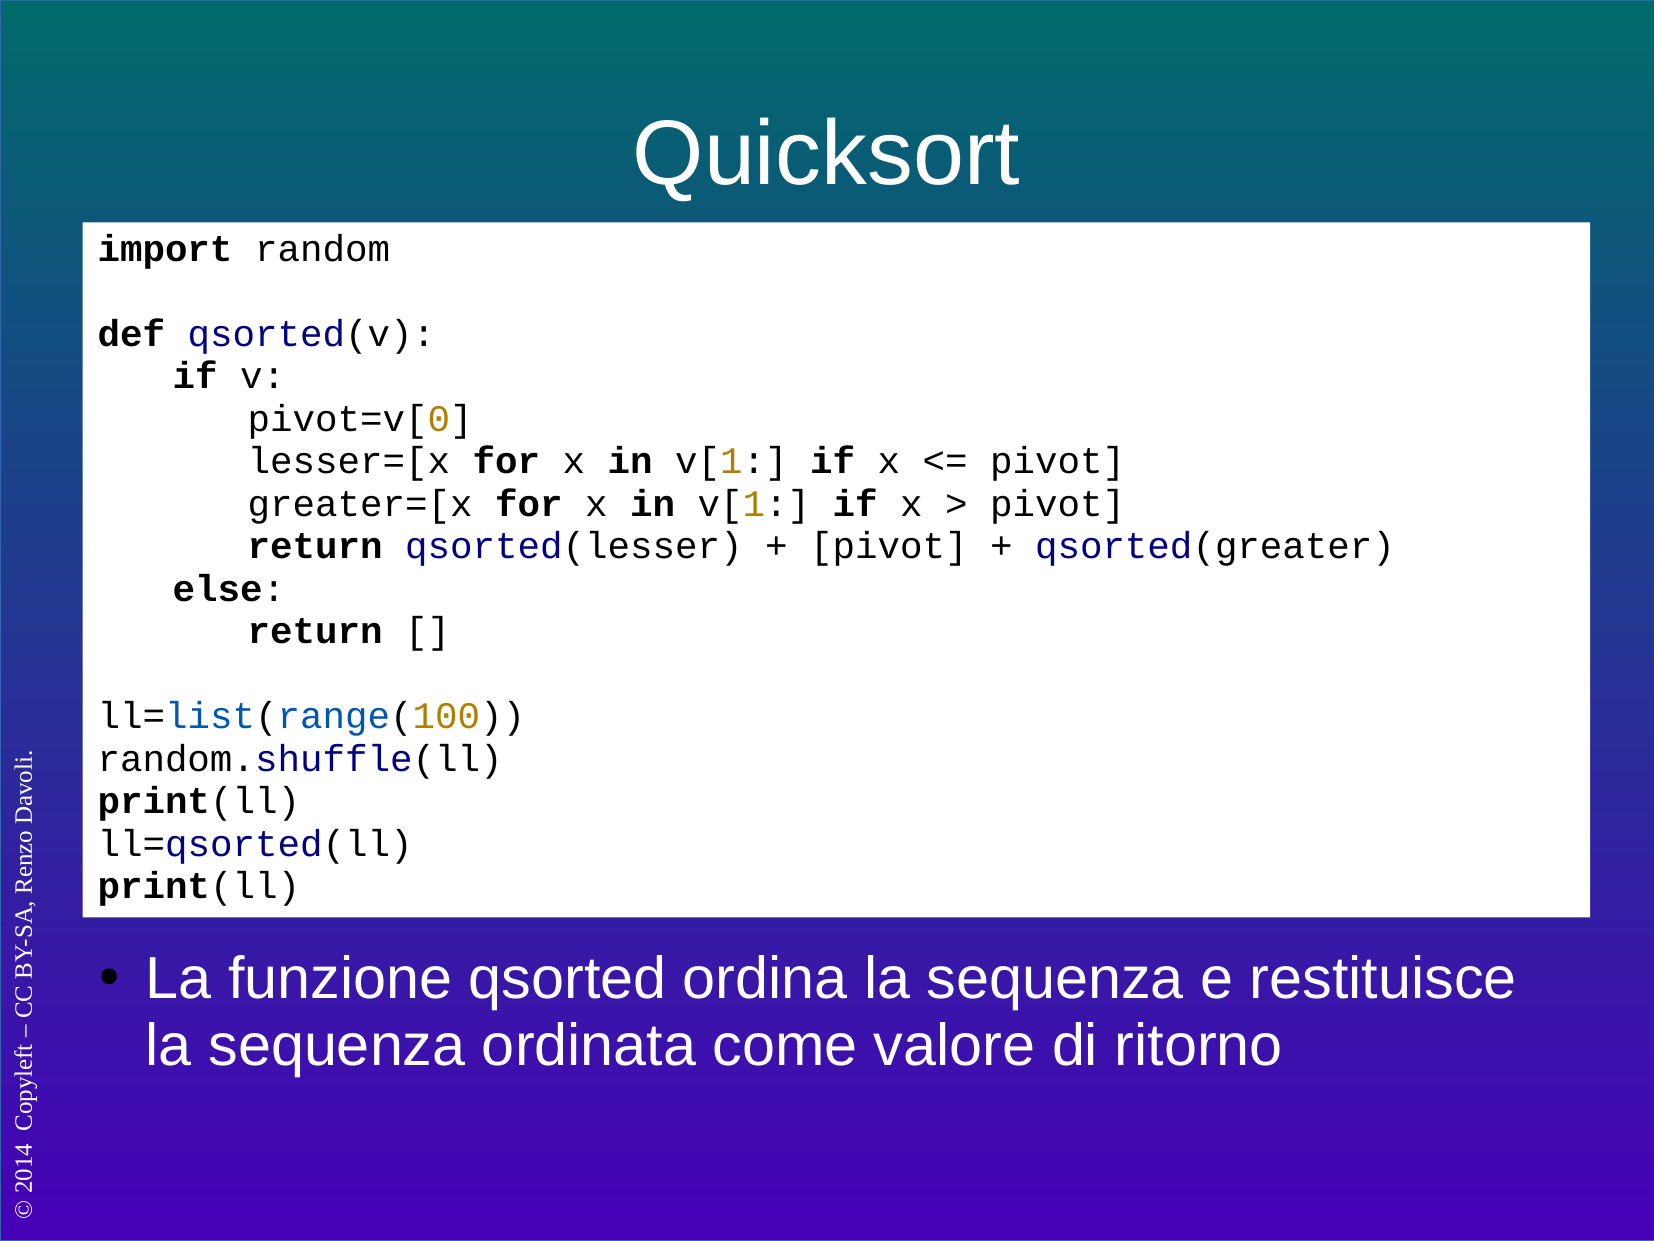

# Quicksort
import random
def qsorted(v):
	if v:
		pivot=v[0]
		lesser=[x for x in v[1:] if x <= pivot]
		greater=[x for x in v[1:] if x > pivot]
		return qsorted(lesser) + [pivot] + qsorted(greater)
	else:
		return []
ll=list(range(100))
random.shuffle(ll)
print(ll)
ll=qsorted(ll)
print(ll)
La funzione qsorted ordina la sequenza e restituisce la sequenza ordinata come valore di ritorno